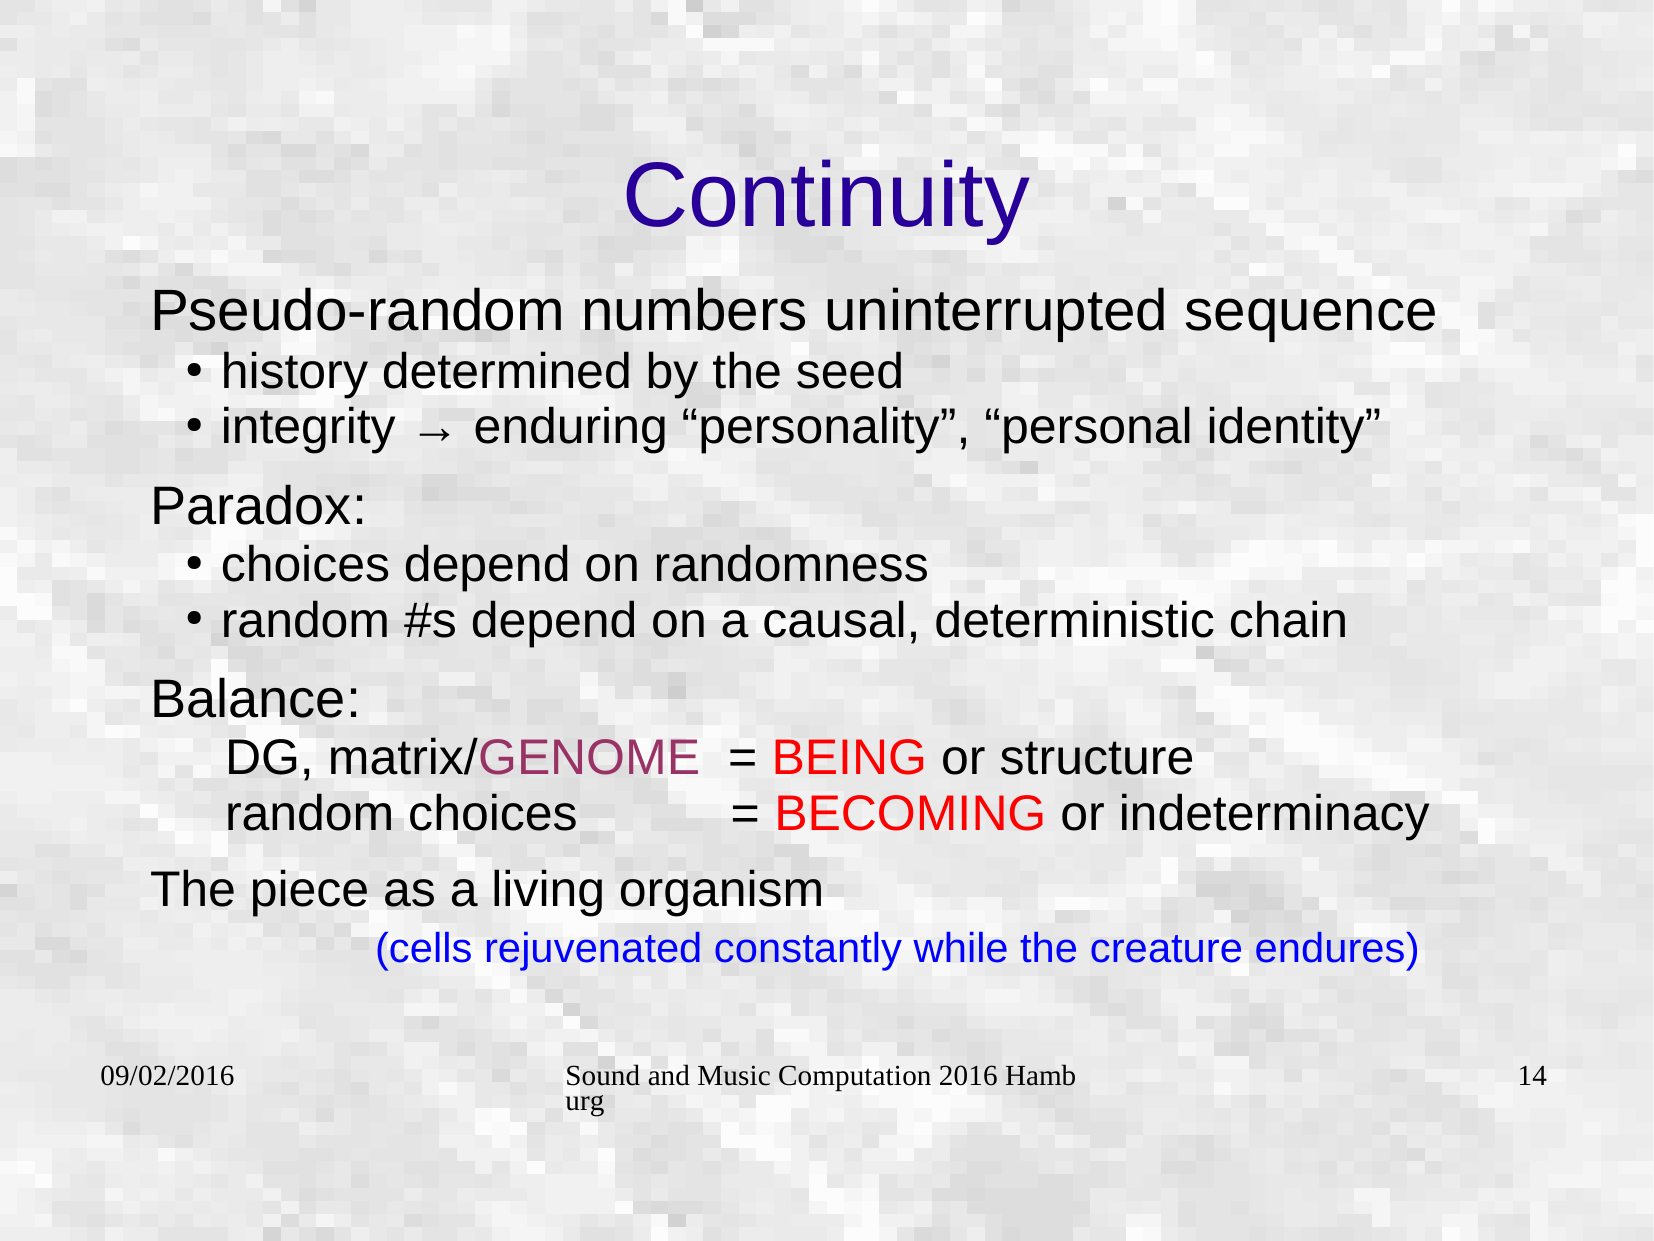

# Continuity
Pseudo-random numbers uninterrupted sequence
history determined by the seed
integrity → enduring “personality”, “personal identity”
Paradox:
choices depend on randomness
random #s depend on a causal, deterministic chain
Balance:
	DG, matrix/GENOME = BEING or structure
	random choices 	 = BECOMING or indeterminacy
The piece as a living organism
			(cells rejuvenated constantly while the creature endures)
09/02/2016
Sound and Music Computation 2016 Hamburg
14